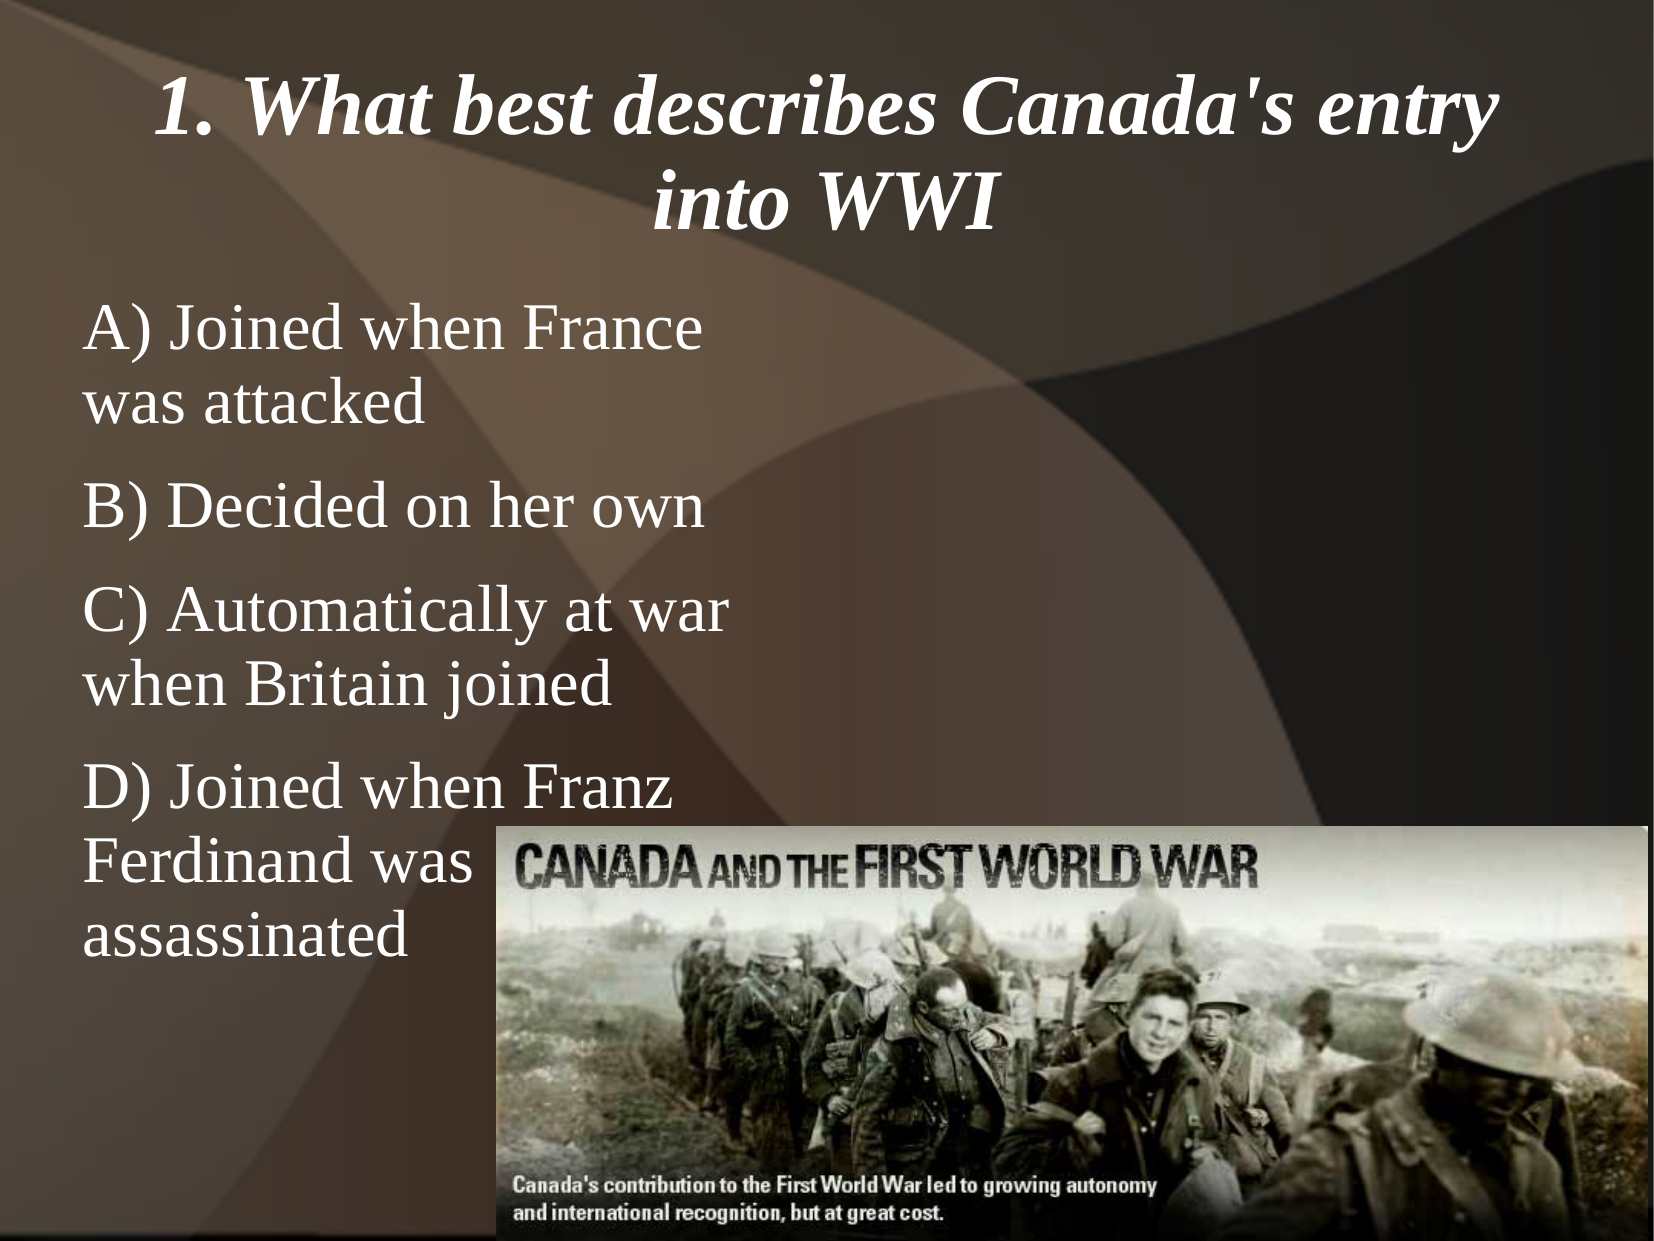

# 1. What best describes Canada's entry into WWI
A) Joined when France was attacked
B) Decided on her own
C) Automatically at war when Britain joined
D) Joined when Franz Ferdinand was assassinated